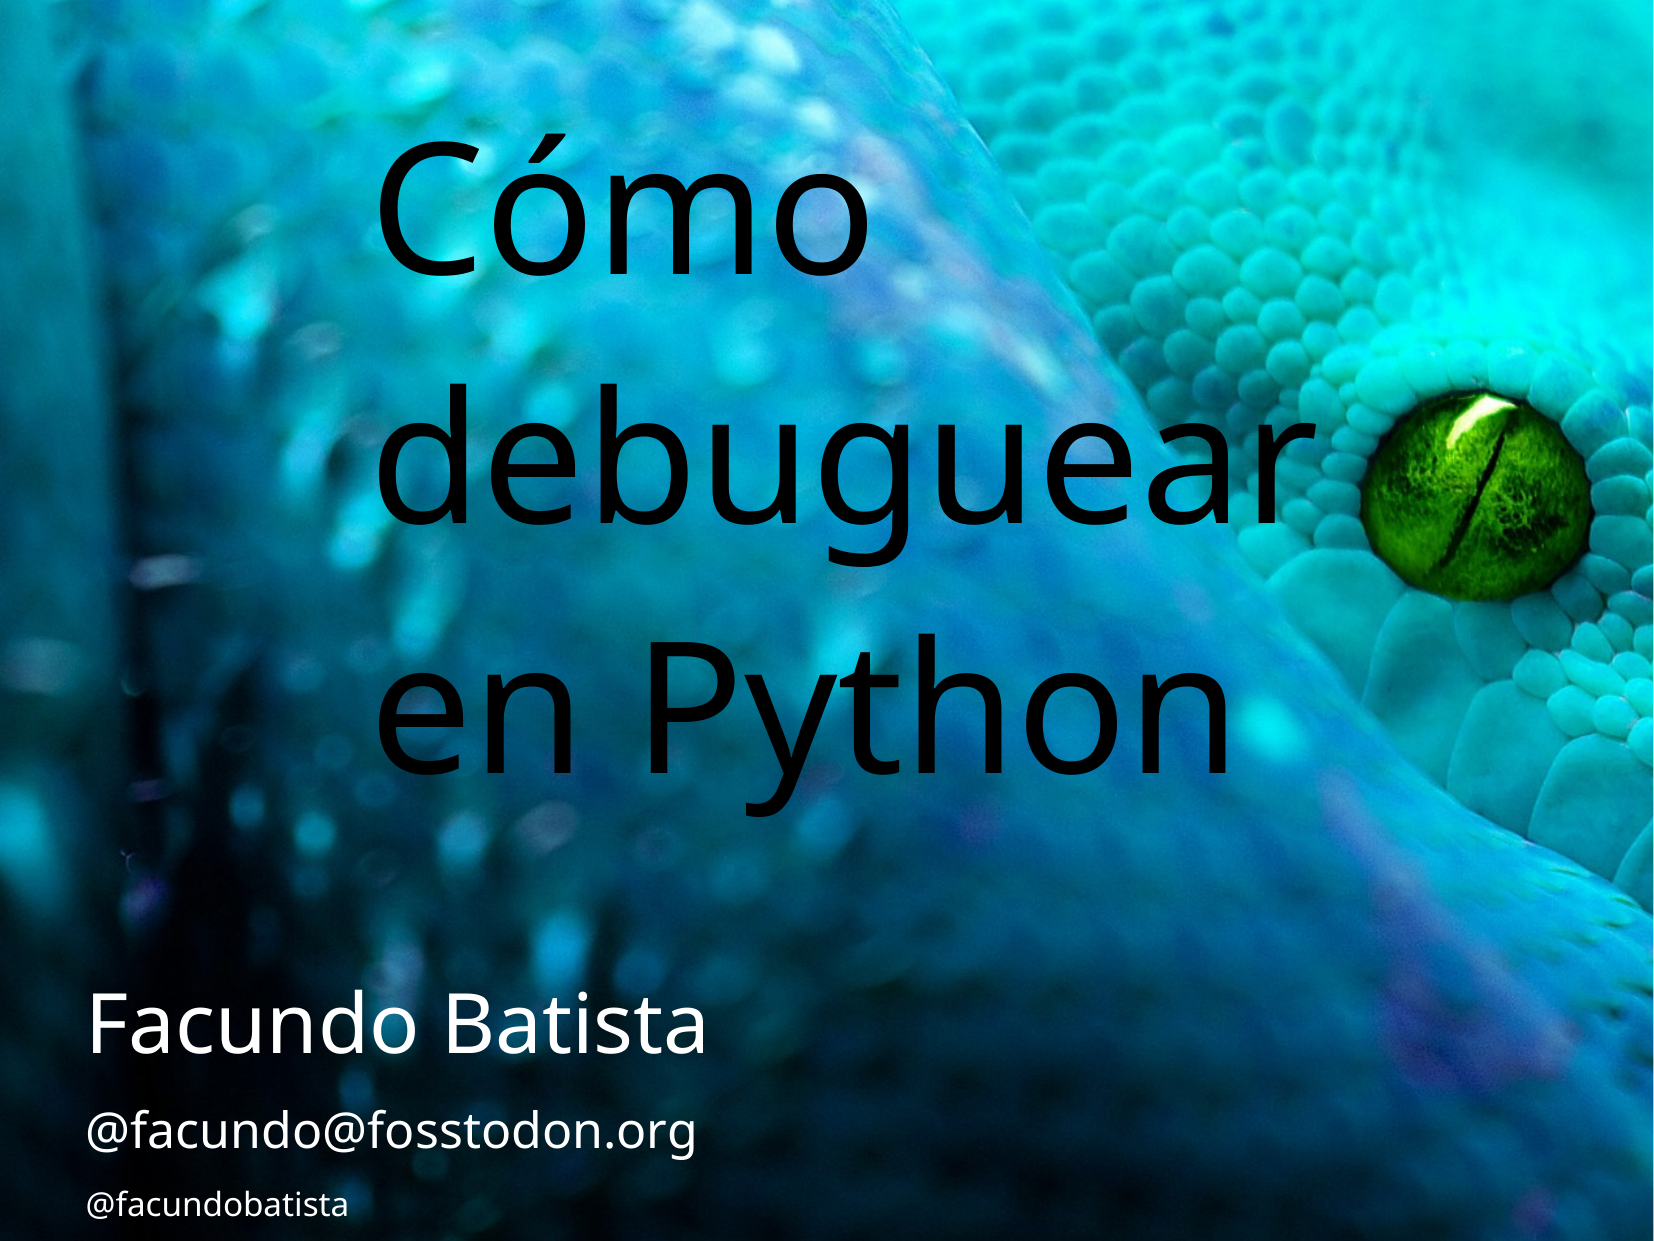

Cómo debuguear en Python
Facundo Batista
@facundo@fosstodon.org
@facundobatista